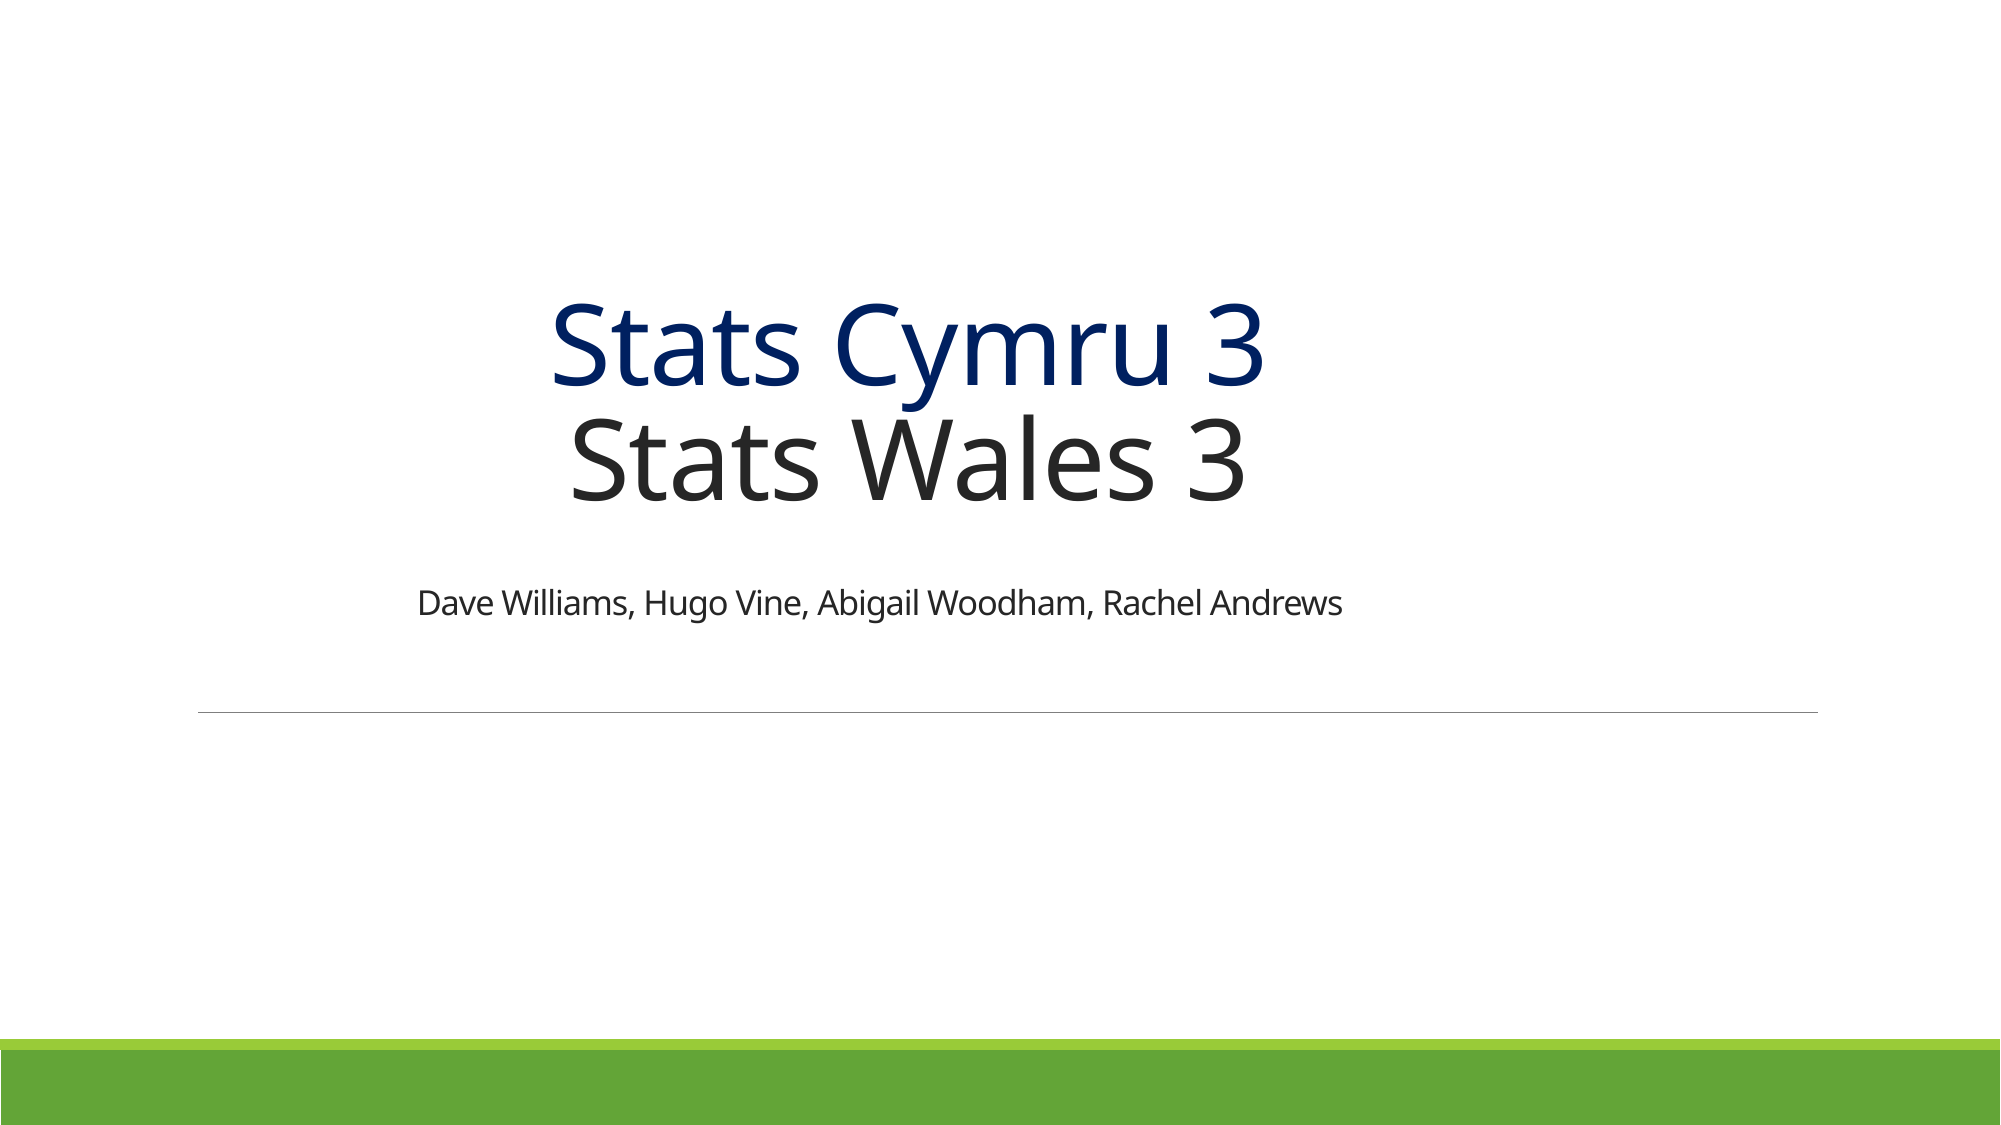

# Stats Cymru 3 Stats Wales 3 Dave Williams, Hugo Vine, Abigail Woodham, Rachel Andrews